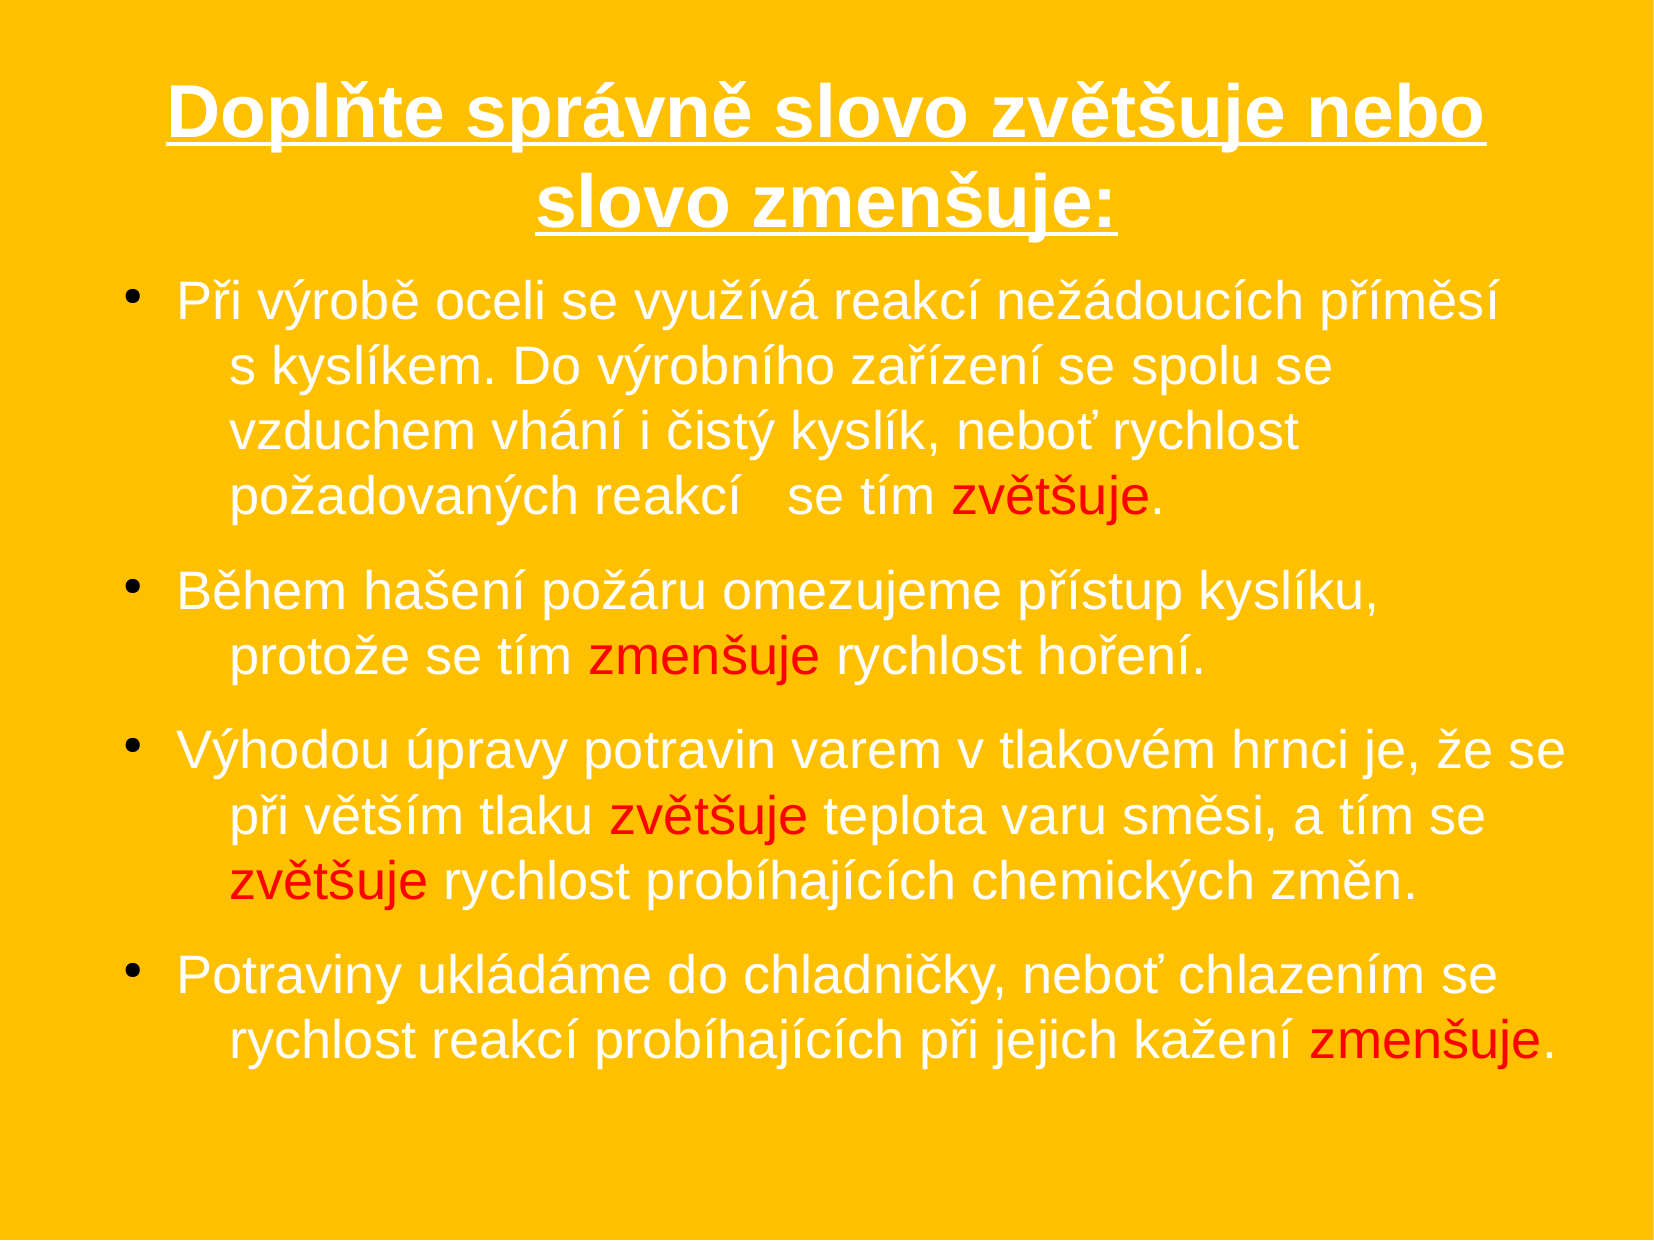

# Doplňte správně slovo zvětšuje nebo slovo zmenšuje:
Při výrobě oceli se využívá reakcí nežádoucích příměsí s kyslíkem. Do výrobního zařízení se spolu se vzduchem vhání i čistý kyslík, neboť rychlost požadovaných reakcí se tím zvětšuje.
Během hašení požáru omezujeme přístup kyslíku, protože se tím zmenšuje rychlost hoření.
Výhodou úpravy potravin varem v tlakovém hrnci je, že se při větším tlaku zvětšuje teplota varu směsi, a tím se zvětšuje rychlost probíhajících chemických změn.
Potraviny ukládáme do chladničky, neboť chlazením se rychlost reakcí probíhajících při jejich kažení zmenšuje.